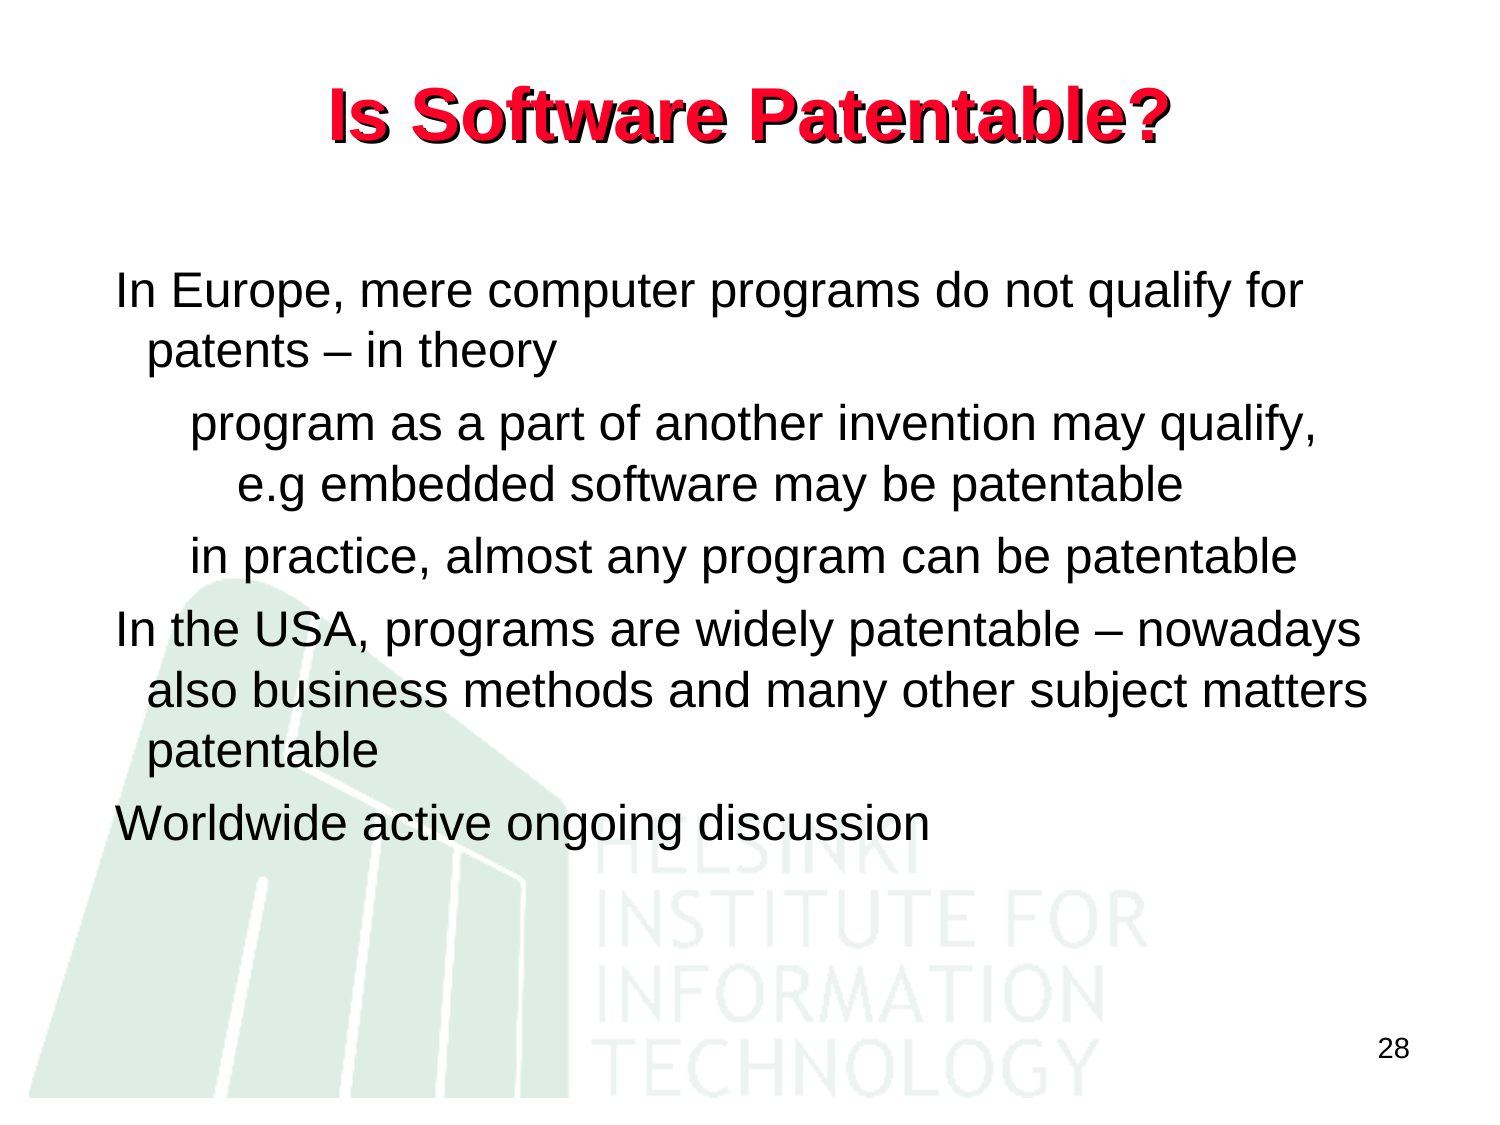

# Is Software Patentable?
In Europe, mere computer programs do not qualify for patents – in theory
program as a part of another invention may qualify, e.g embedded software may be patentable
in practice, almost any program can be patentable
In the USA, programs are widely patentable – nowadays also business methods and many other subject matters patentable
Worldwide active ongoing discussion
28